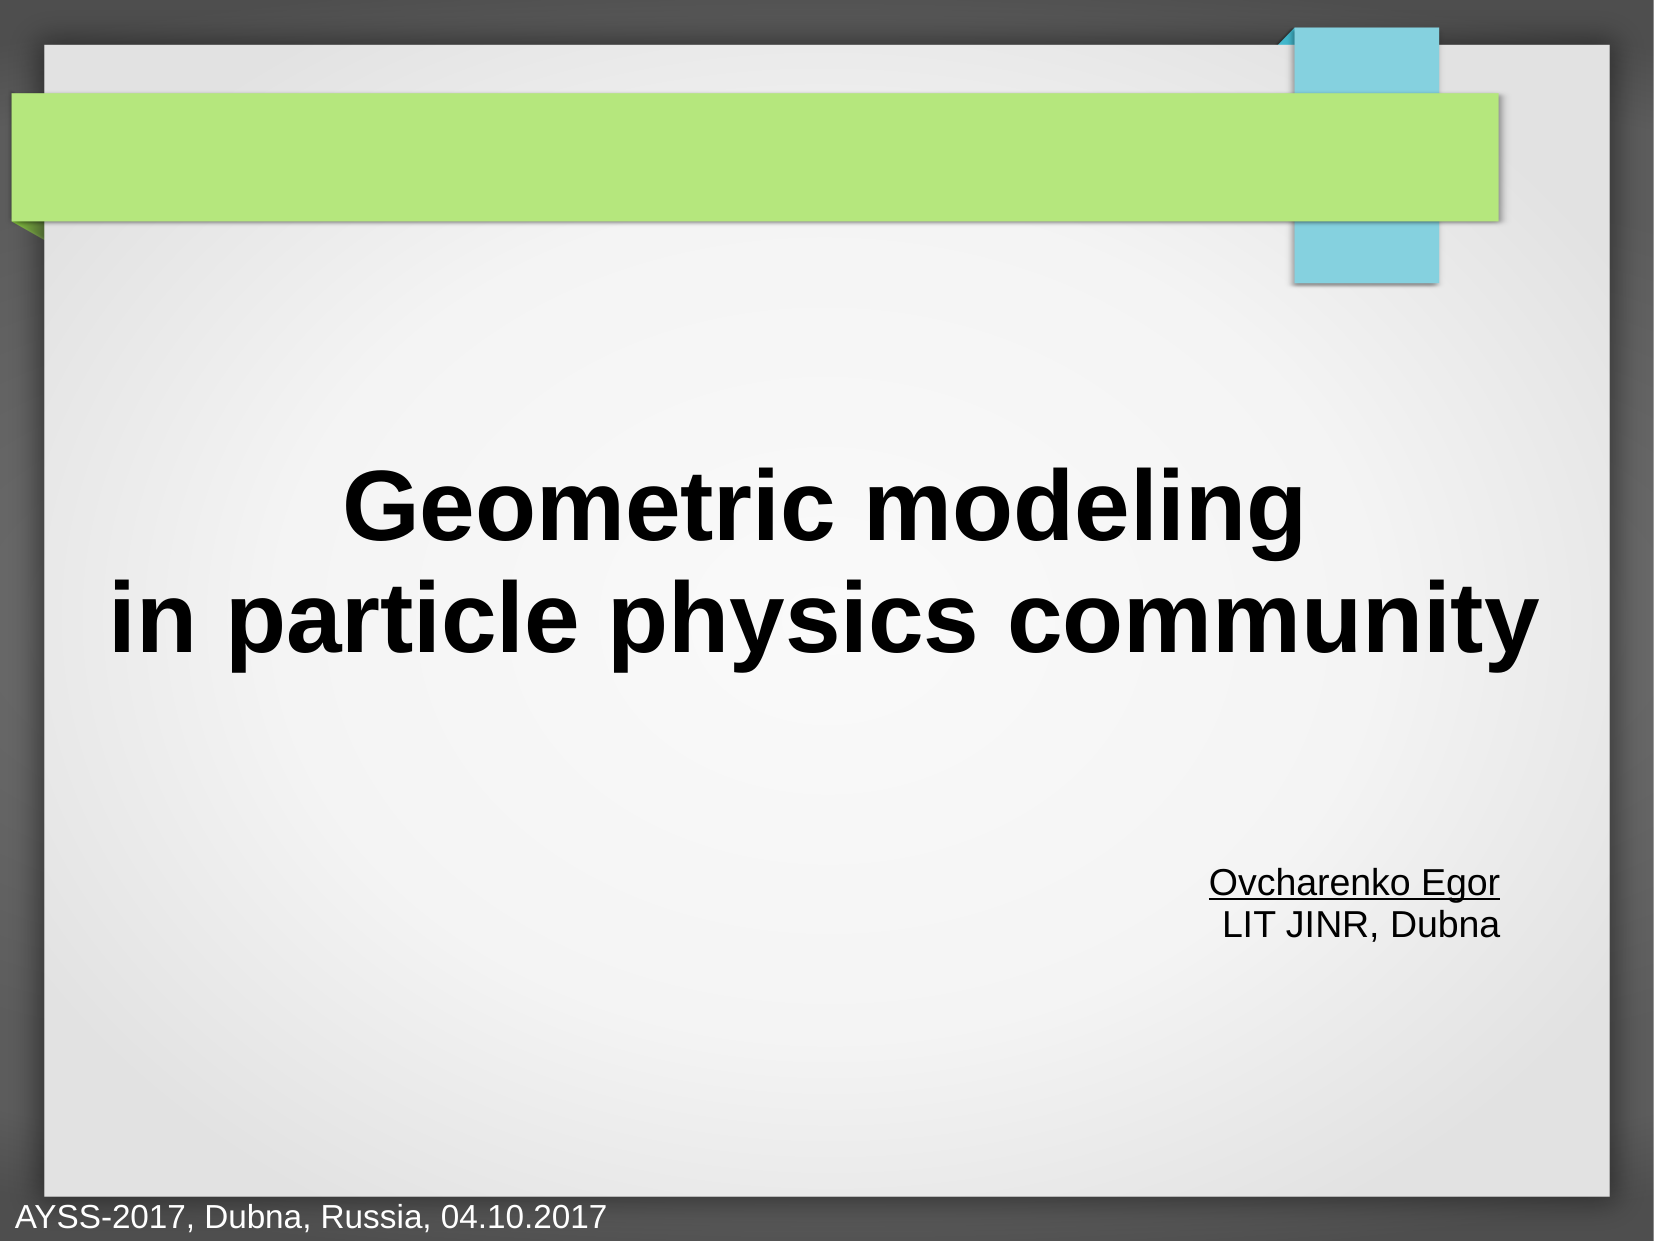

# Geometric modeling in particle physics community
Ovcharenko Egor
LIT JINR, Dubna
AYSS-2017, Dubna, Russia, 04.10.2017